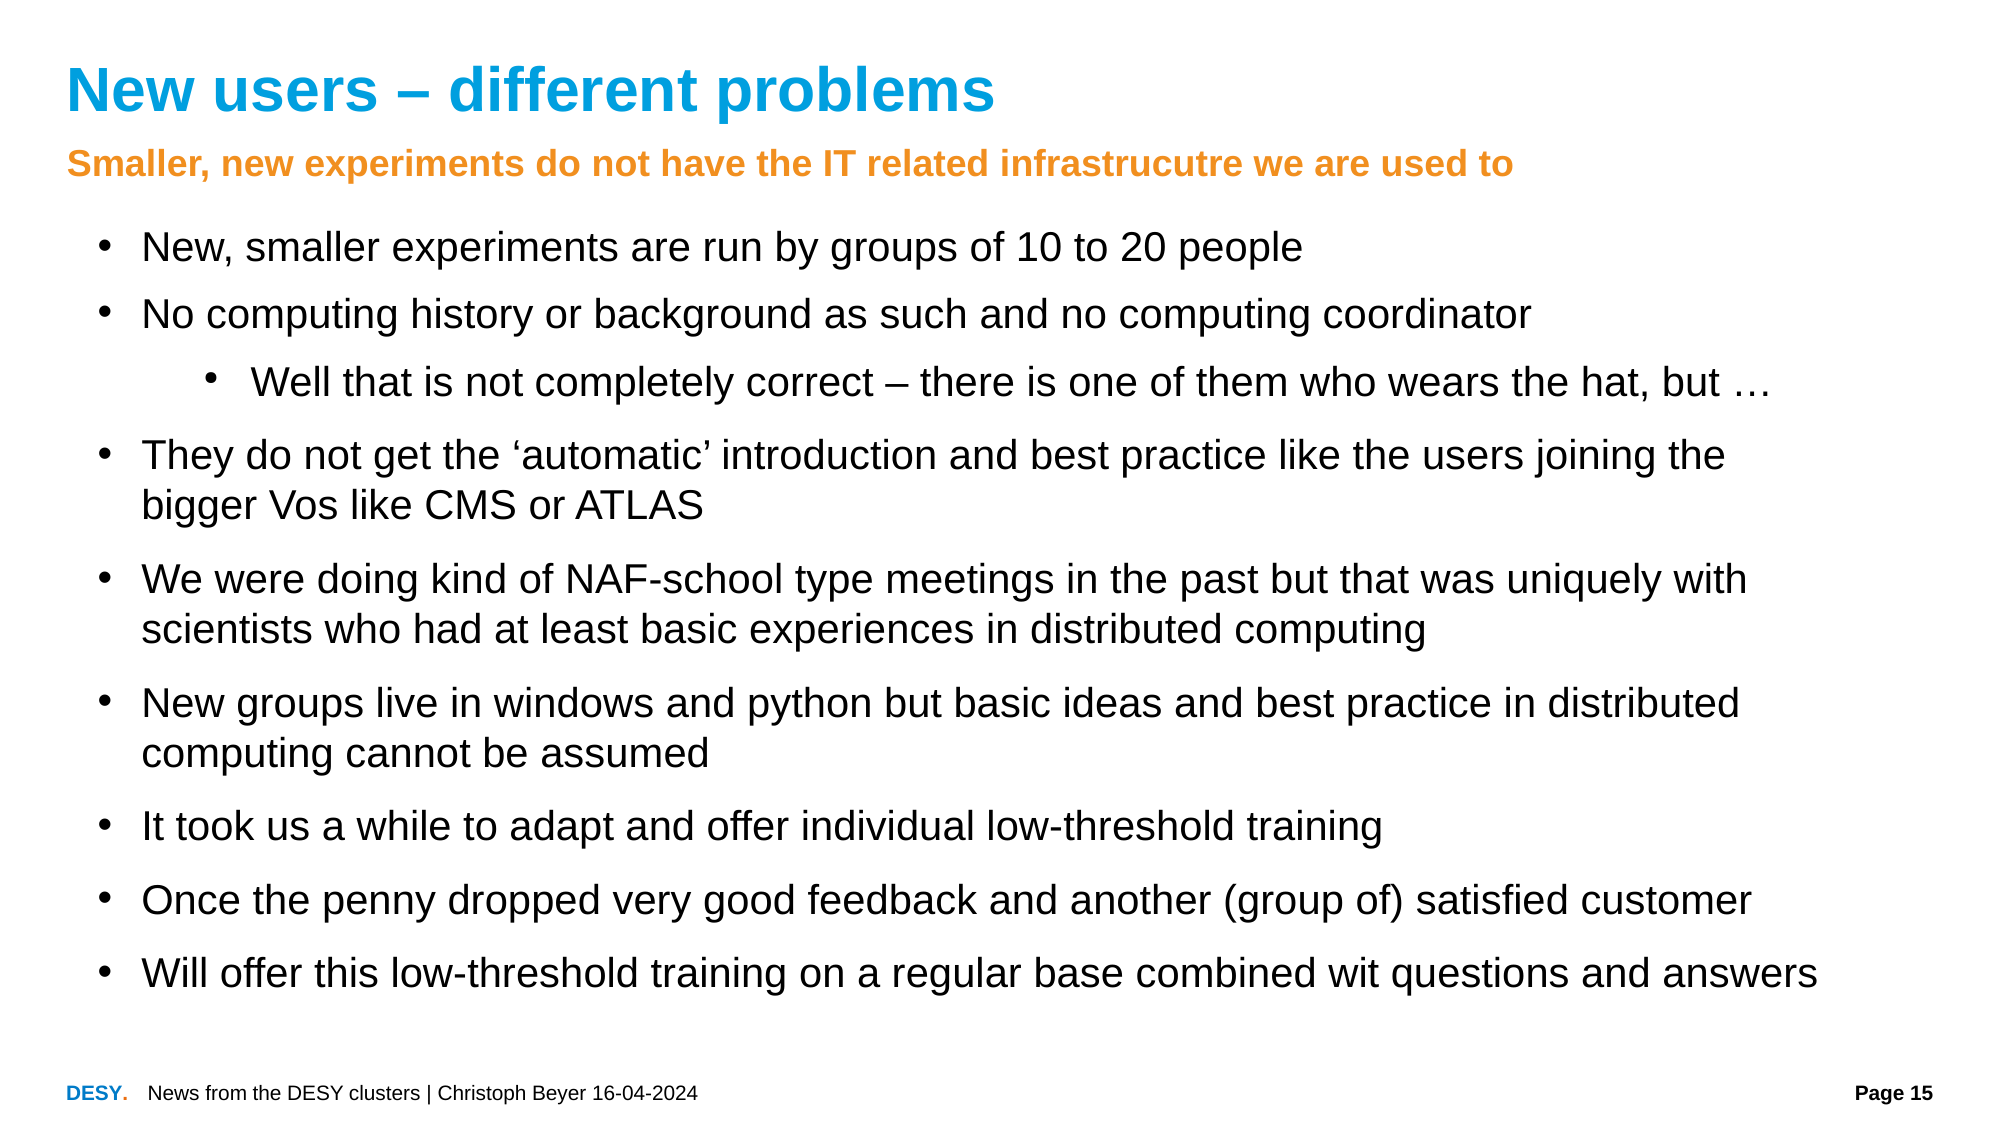

# New users – different problems
Smaller, new experiments do not have the IT related infrastrucutre we are used to
New, smaller experiments are run by groups of 10 to 20 people
No computing history or background as such and no computing coordinator
Well that is not completely correct – there is one of them who wears the hat, but …
They do not get the ‘automatic’ introduction and best practice like the users joining the bigger Vos like CMS or ATLAS
We were doing kind of NAF-school type meetings in the past but that was uniquely with scientists who had at least basic experiences in distributed computing
New groups live in windows and python but basic ideas and best practice in distributed computing cannot be assumed
It took us a while to adapt and offer individual low-threshold training
Once the penny dropped very good feedback and another (group of) satisfied customer
Will offer this low-threshold training on a regular base combined wit questions and answers
News from the DESY clusters | Christoph Beyer 16-04-2024